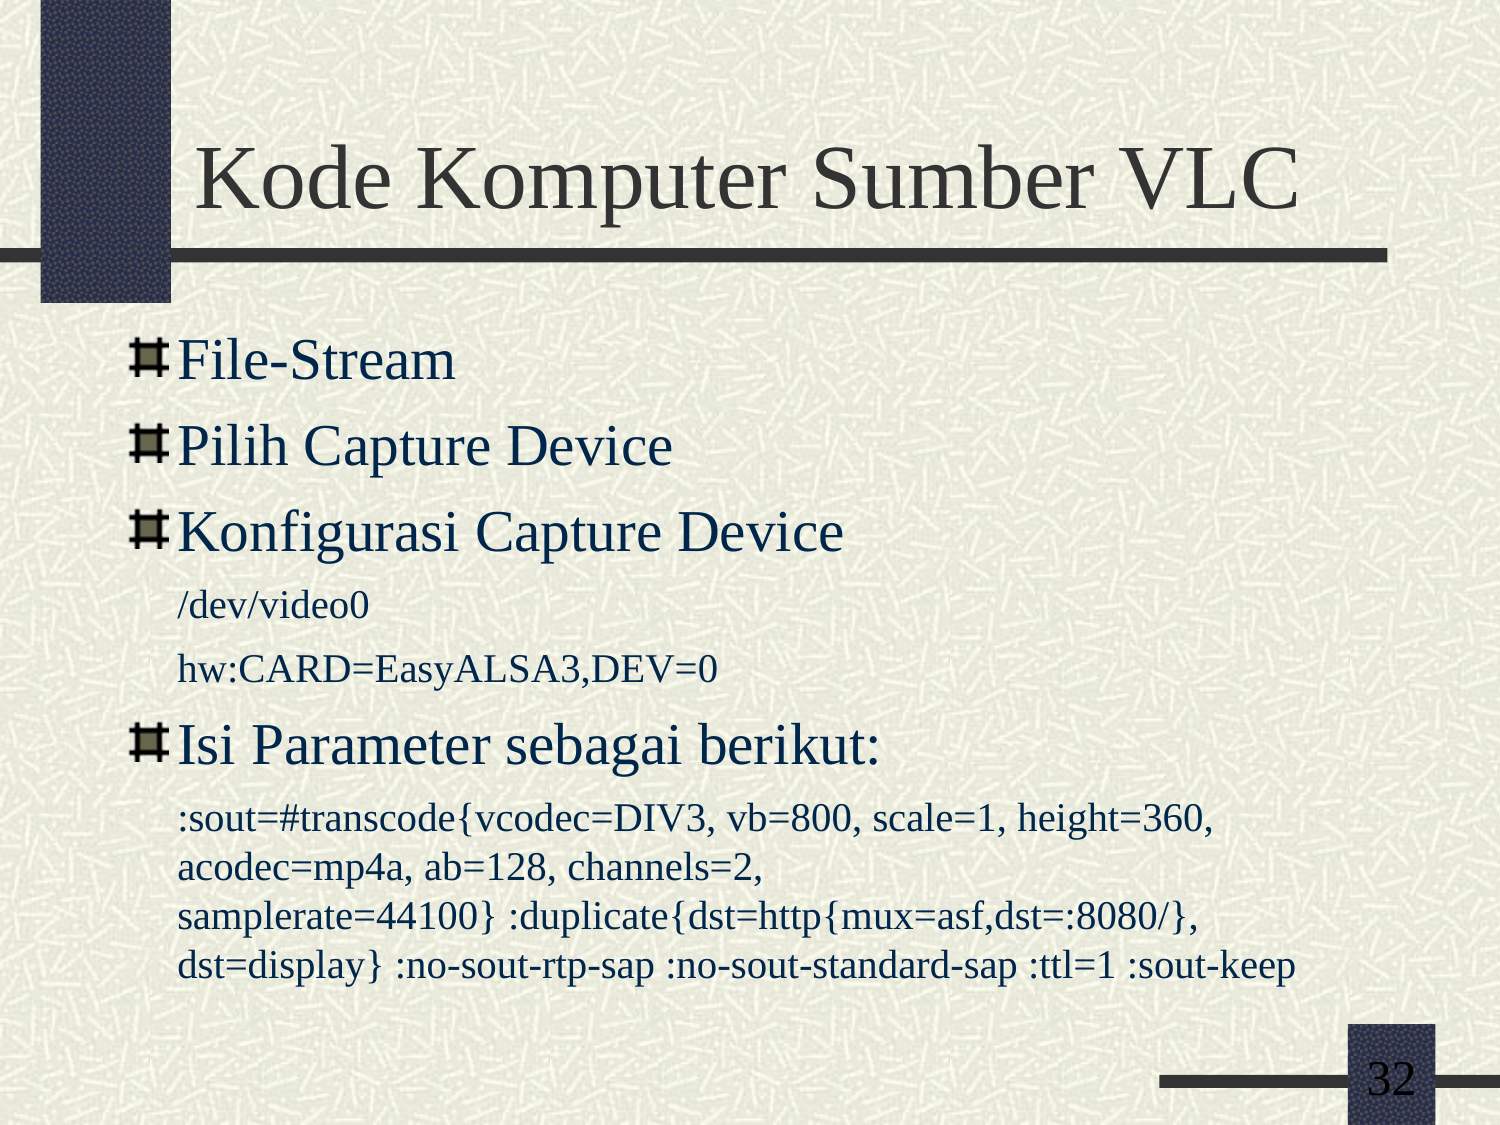

# Kode Komputer Sumber VLC
File-Stream
Pilih Capture Device
Konfigurasi Capture Device
/dev/video0
hw:CARD=EasyALSA3,DEV=0
Isi Parameter sebagai berikut:
:sout=#transcode{vcodec=DIV3, vb=800, scale=1, height=360, acodec=mp4a, ab=128, channels=2, samplerate=44100} :duplicate{dst=http{mux=asf,dst=:8080/}, dst=display} :no-sout-rtp-sap :no-sout-standard-sap :ttl=1 :sout-keep
32